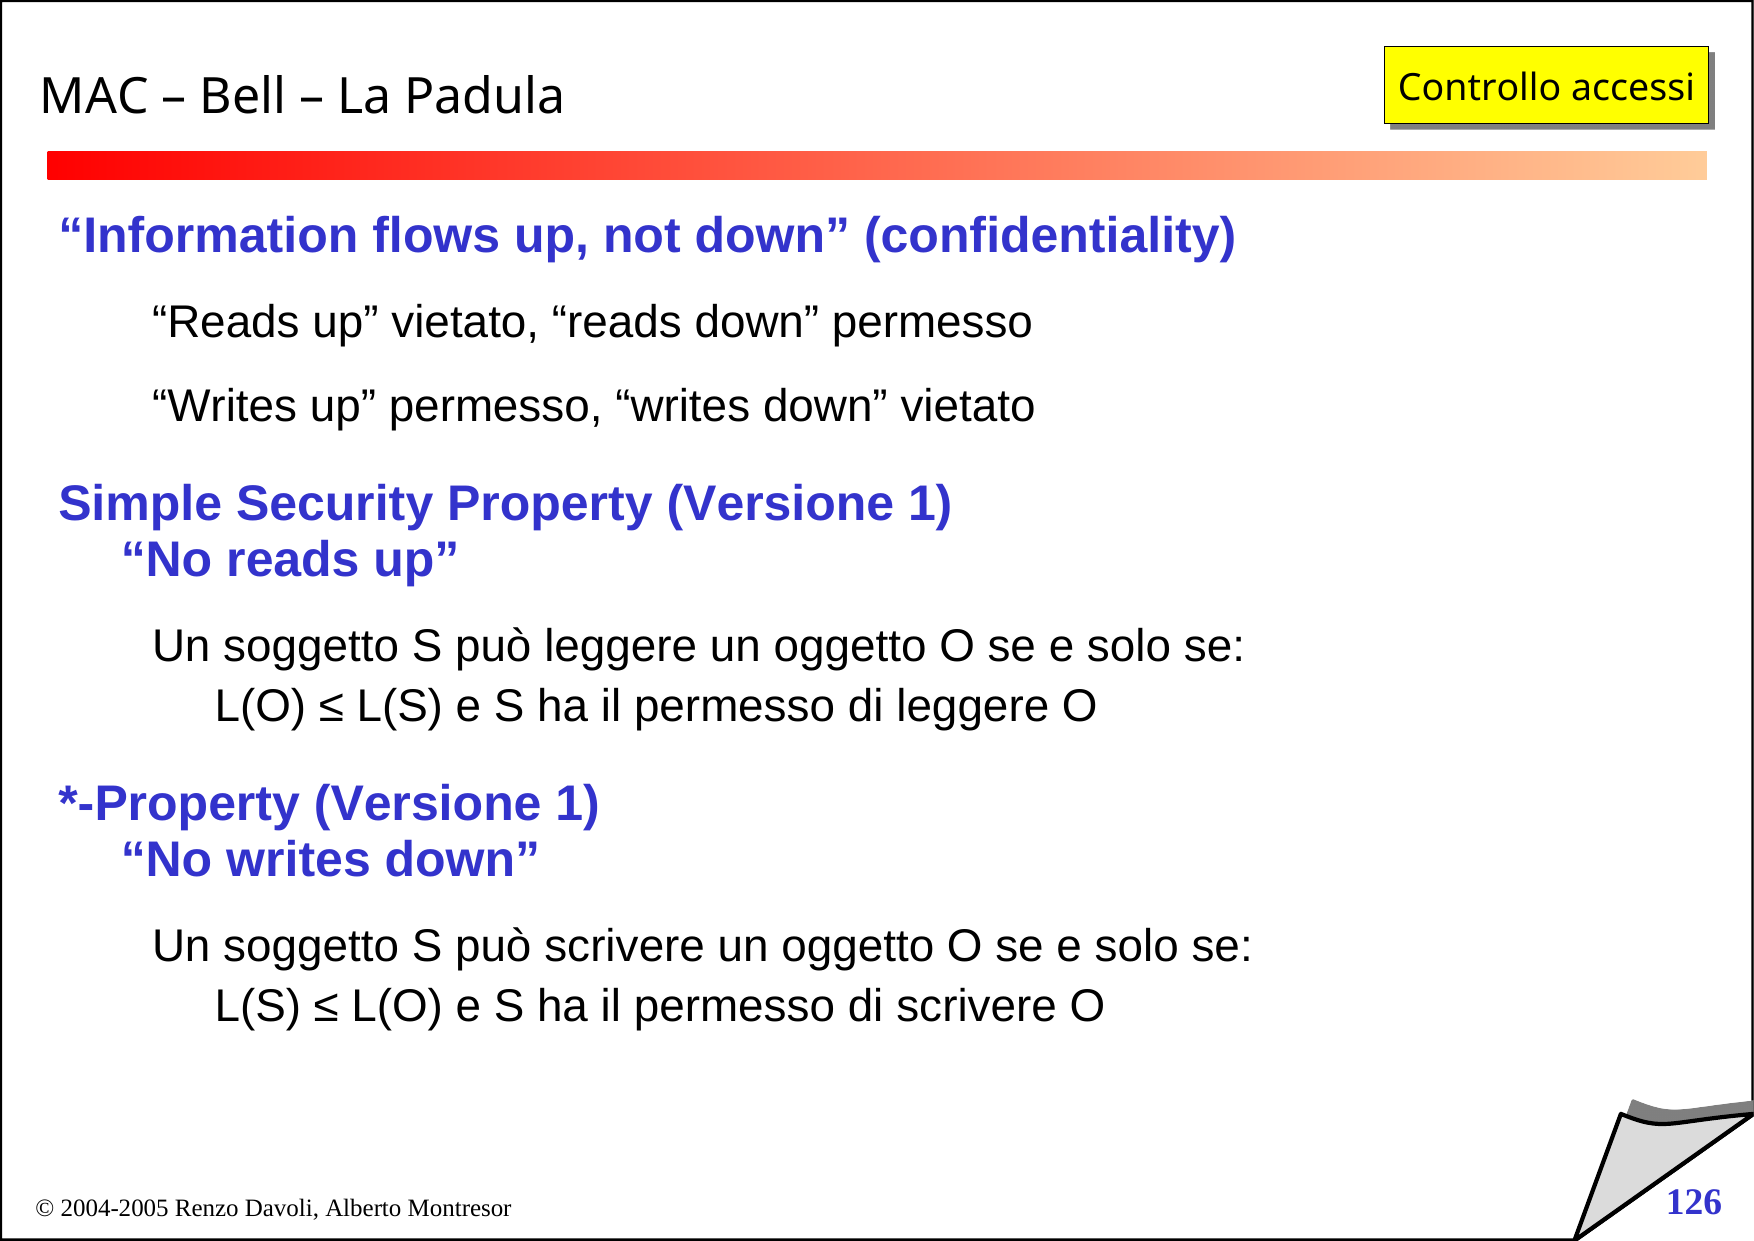

Controllo accessi
# MAC – Bell – La Padula
“Information flows up, not down” (confidentiality)
“Reads up” vietato, “reads down” permesso
“Writes up” permesso, “writes down” vietato
Simple Security Property (Versione 1)
“No reads up”
Un soggetto S può leggere un oggetto O se e solo se:
L(O) ≤ L(S) e S ha il permesso di leggere O
*-Property (Versione 1)
“No writes down”
Un soggetto S può scrivere un oggetto O se e solo se:
L(S) ≤ L(O) e S ha il permesso di scrivere O